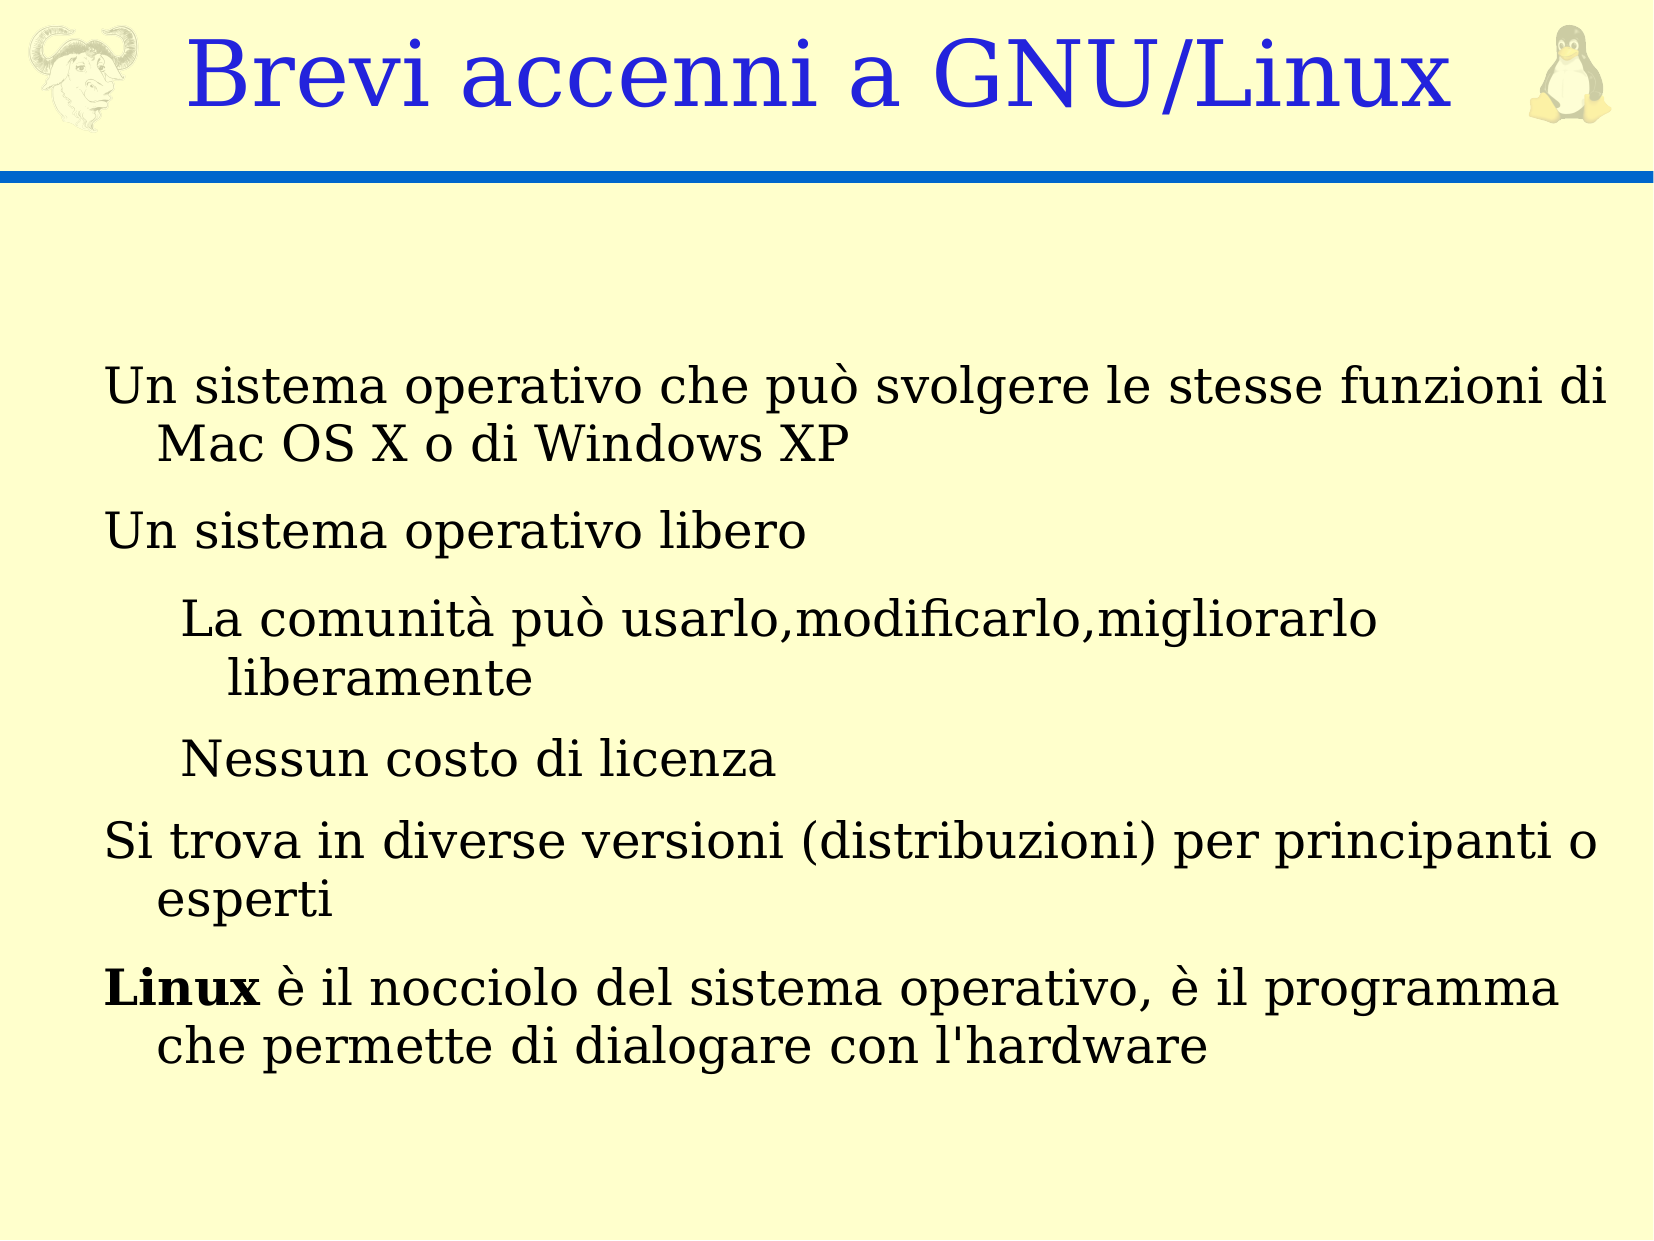

# Brevi accenni a GNU/Linux
Un sistema operativo che può svolgere le stesse funzioni di Mac OS X o di Windows XP
Un sistema operativo libero
La comunità può usarlo,modificarlo,migliorarlo liberamente
Nessun costo di licenza
Si trova in diverse versioni (distribuzioni) per principanti o esperti
Linux è il nocciolo del sistema operativo, è il programma che permette di dialogare con l'hardware